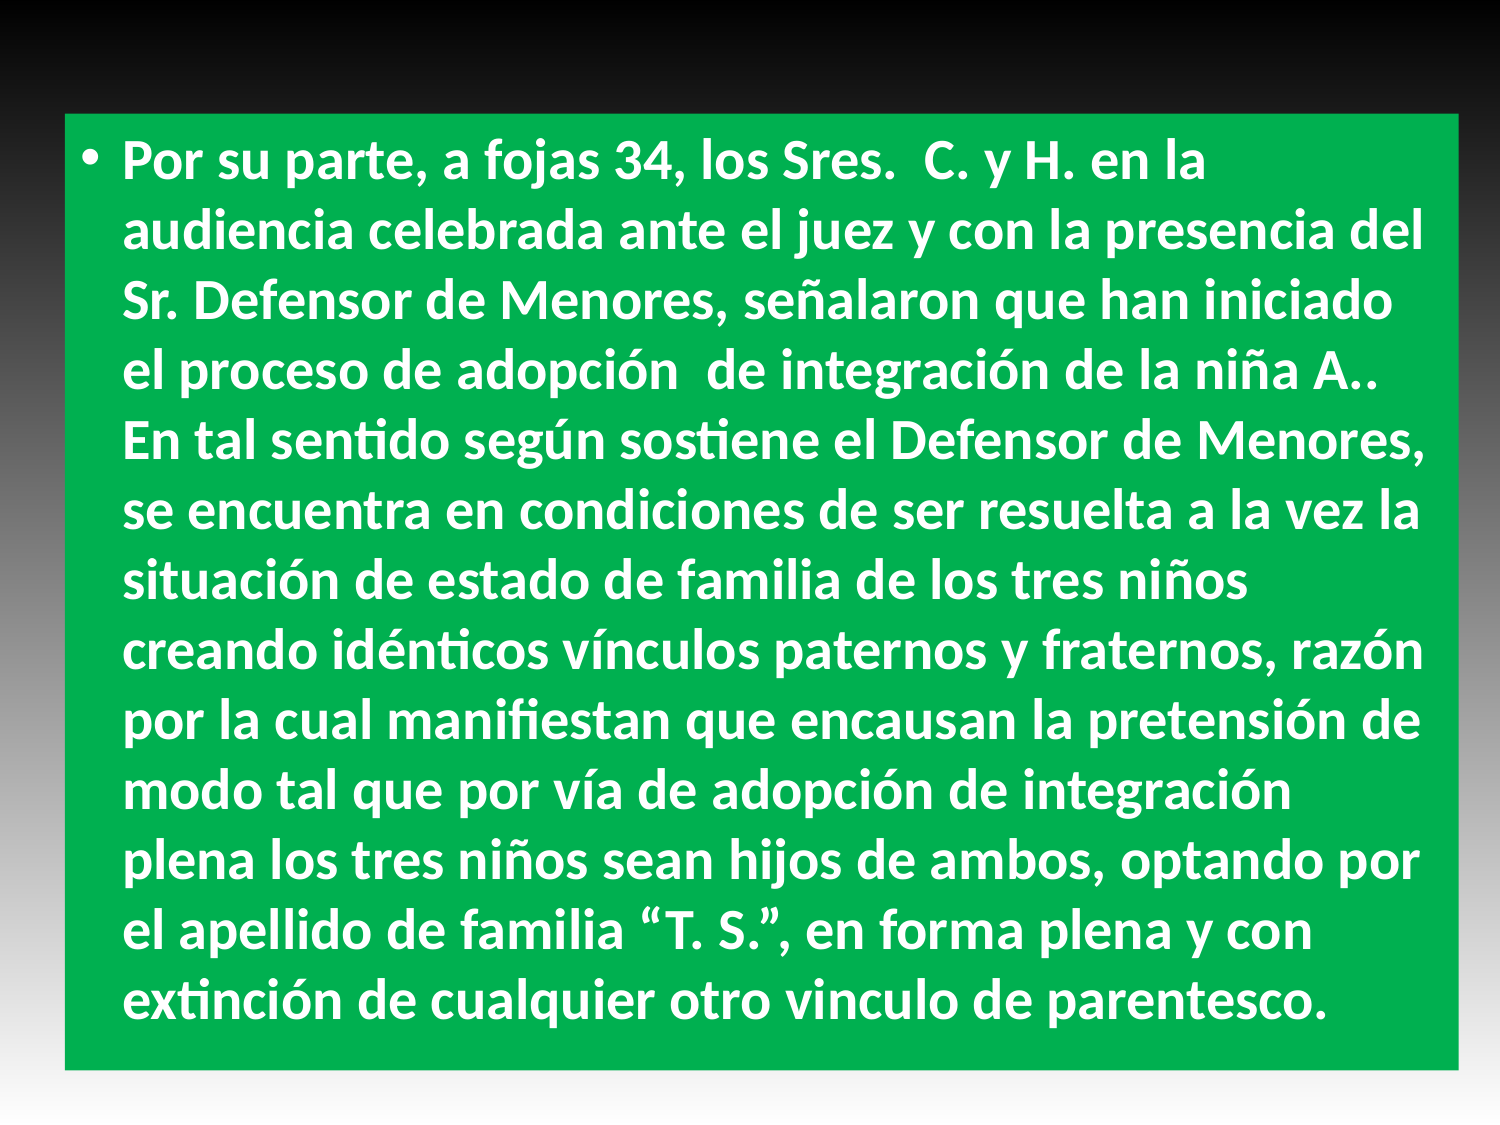

# Por su parte, a fojas 34, los Sres. C. y H. en la audiencia celebrada ante el juez y con la presencia del Sr. Defensor de Menores, señalaron que han iniciado el proceso de adopción de integración de la niña A.. En tal sentido según sostiene el Defensor de Menores, se encuentra en condiciones de ser resuelta a la vez la situación de estado de familia de los tres niños creando idénticos vínculos paternos y fraternos, razón por la cual manifiestan que encausan la pretensión de modo tal que por vía de adopción de integración plena los tres niños sean hijos de ambos, optando por el apellido de familia “T. S.”, en forma plena y con extinción de cualquier otro vinculo de parentesco.